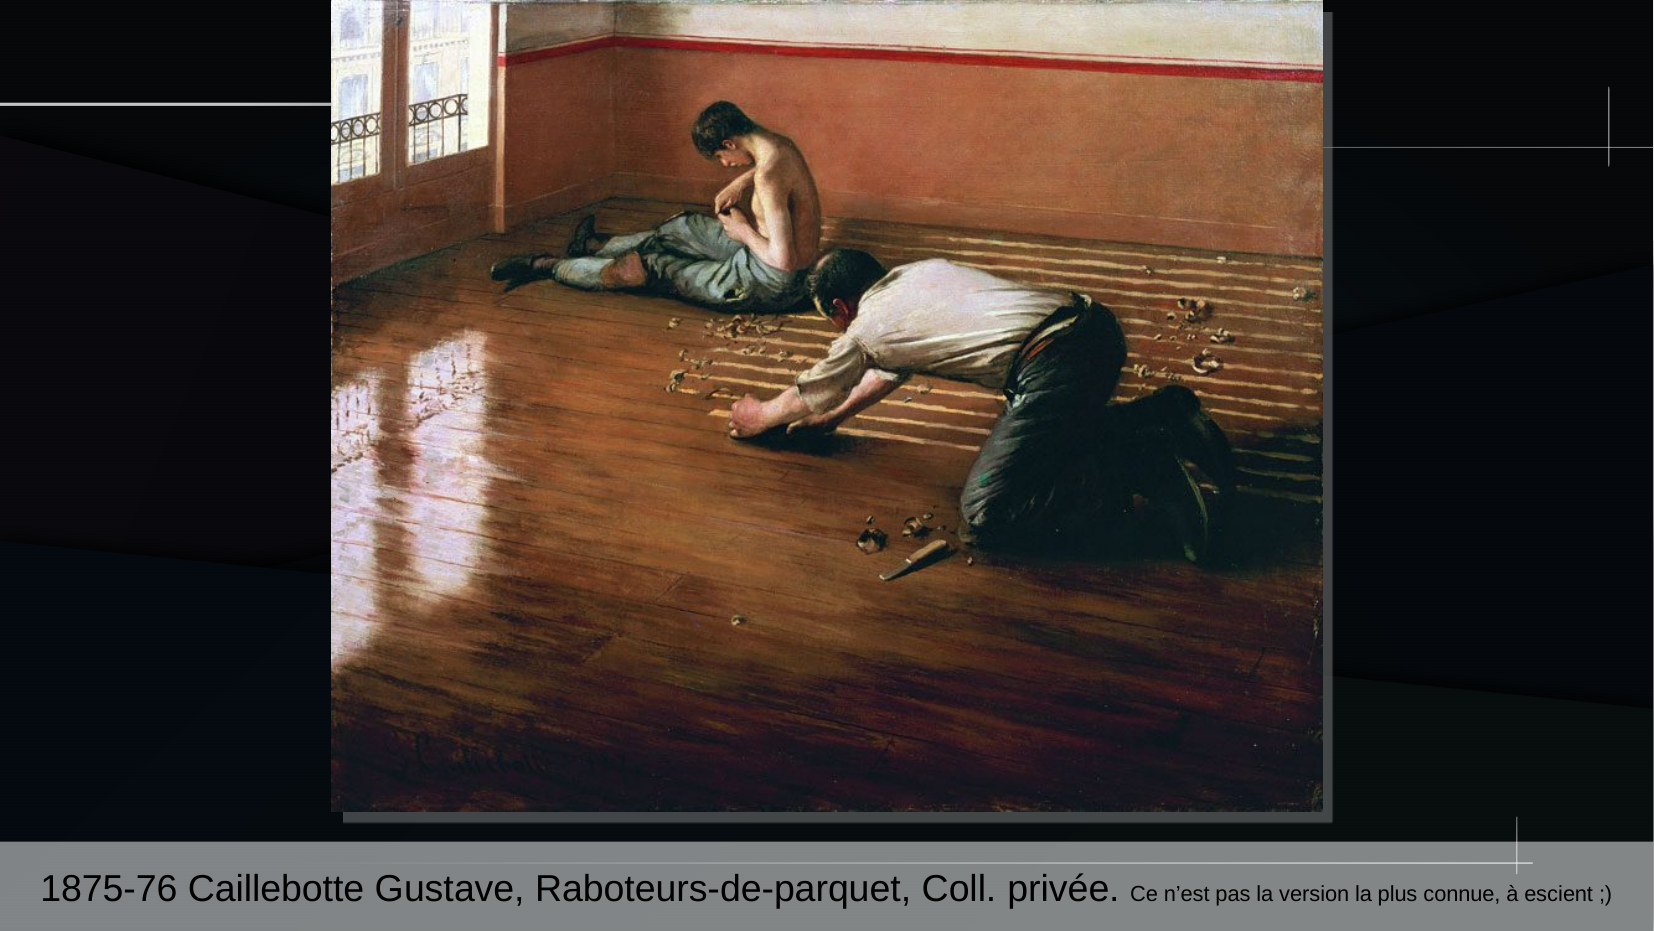

1875-76 Caillebotte Gustave, Raboteurs-de-parquet, Coll. privée. Ce n’est pas la version la plus connue, à escient ;)